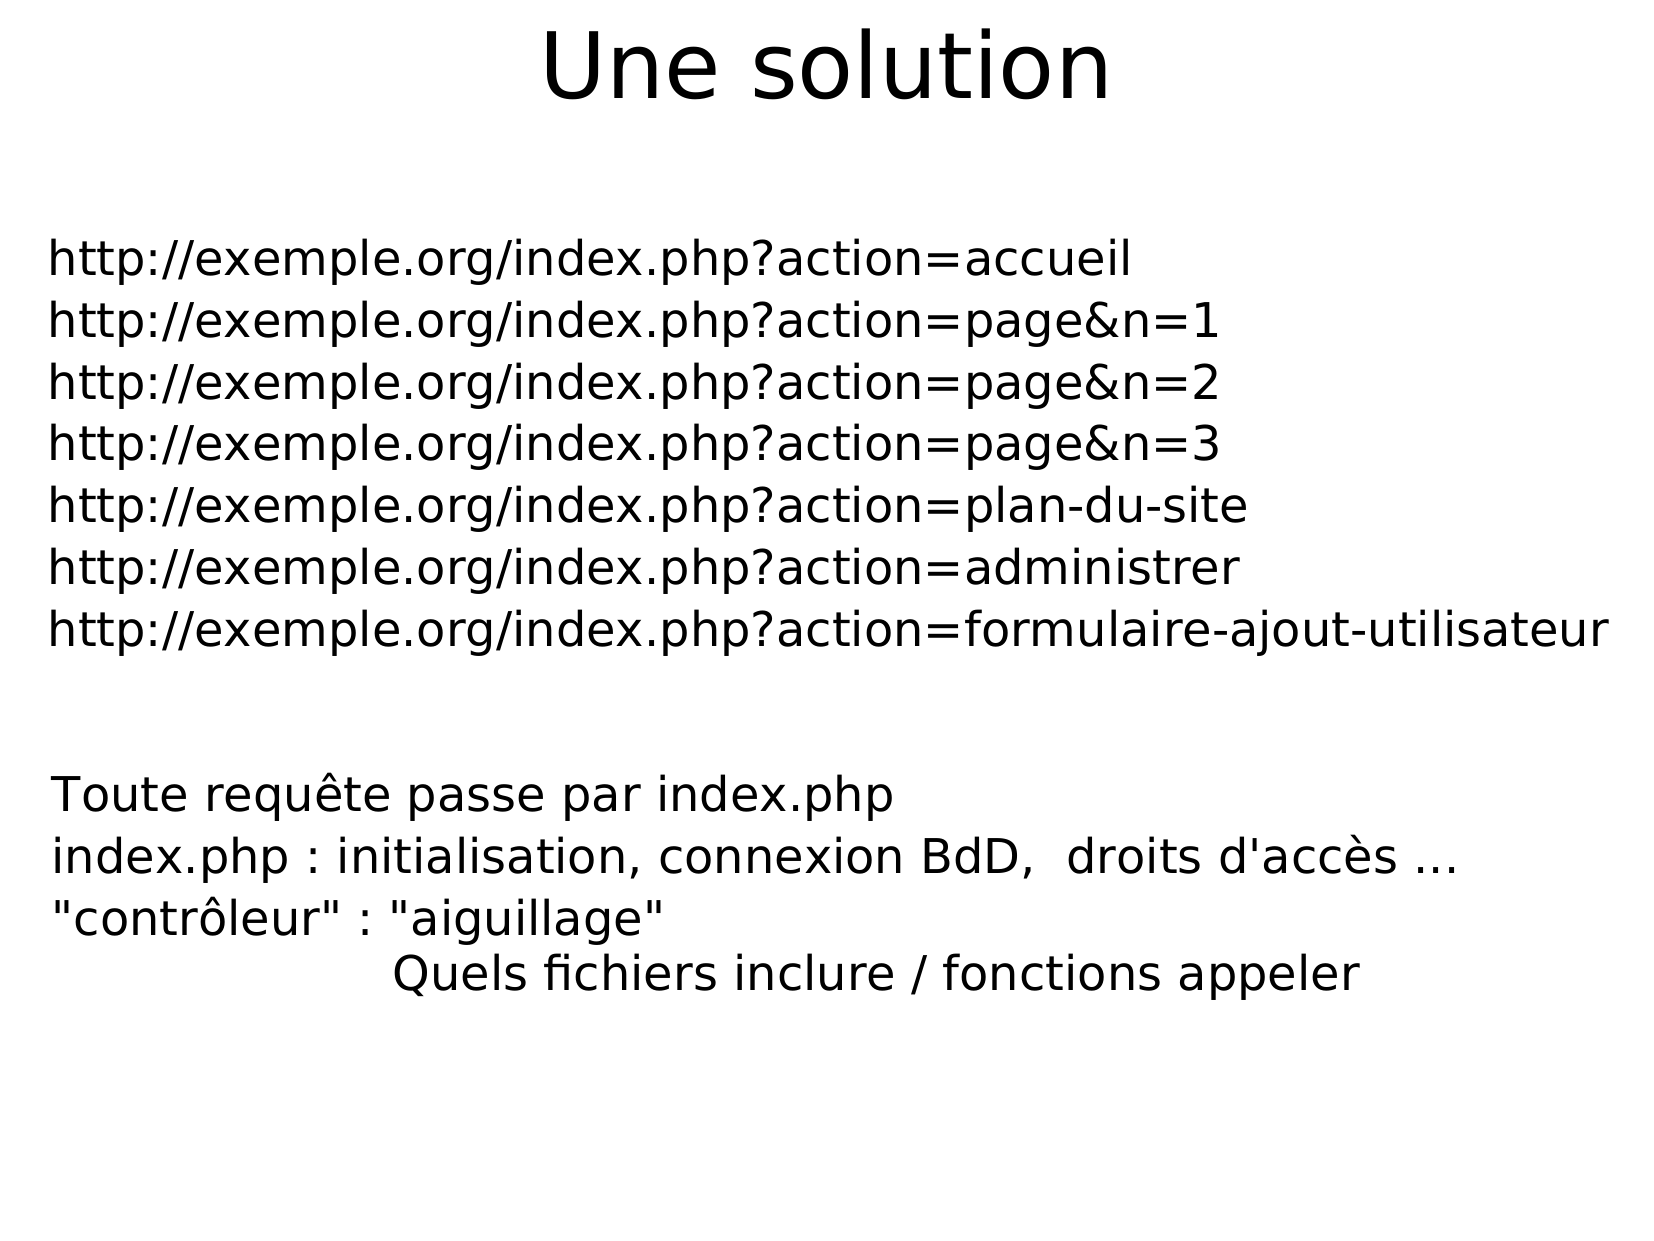

# Une solution
http://exemple.org/index.php?action=accueil
http://exemple.org/index.php?action=page&n=1
http://exemple.org/index.php?action=page&n=2
http://exemple.org/index.php?action=page&n=3
http://exemple.org/index.php?action=plan-du-site
http://exemple.org/index.php?action=administrer
http://exemple.org/index.php?action=formulaire-ajout-utilisateur
Toute requête passe par index.php
index.php : initialisation, connexion BdD, droits d'accès ...
"contrôleur" : "aiguillage"
 				 Quels fichiers inclure / fonctions appeler